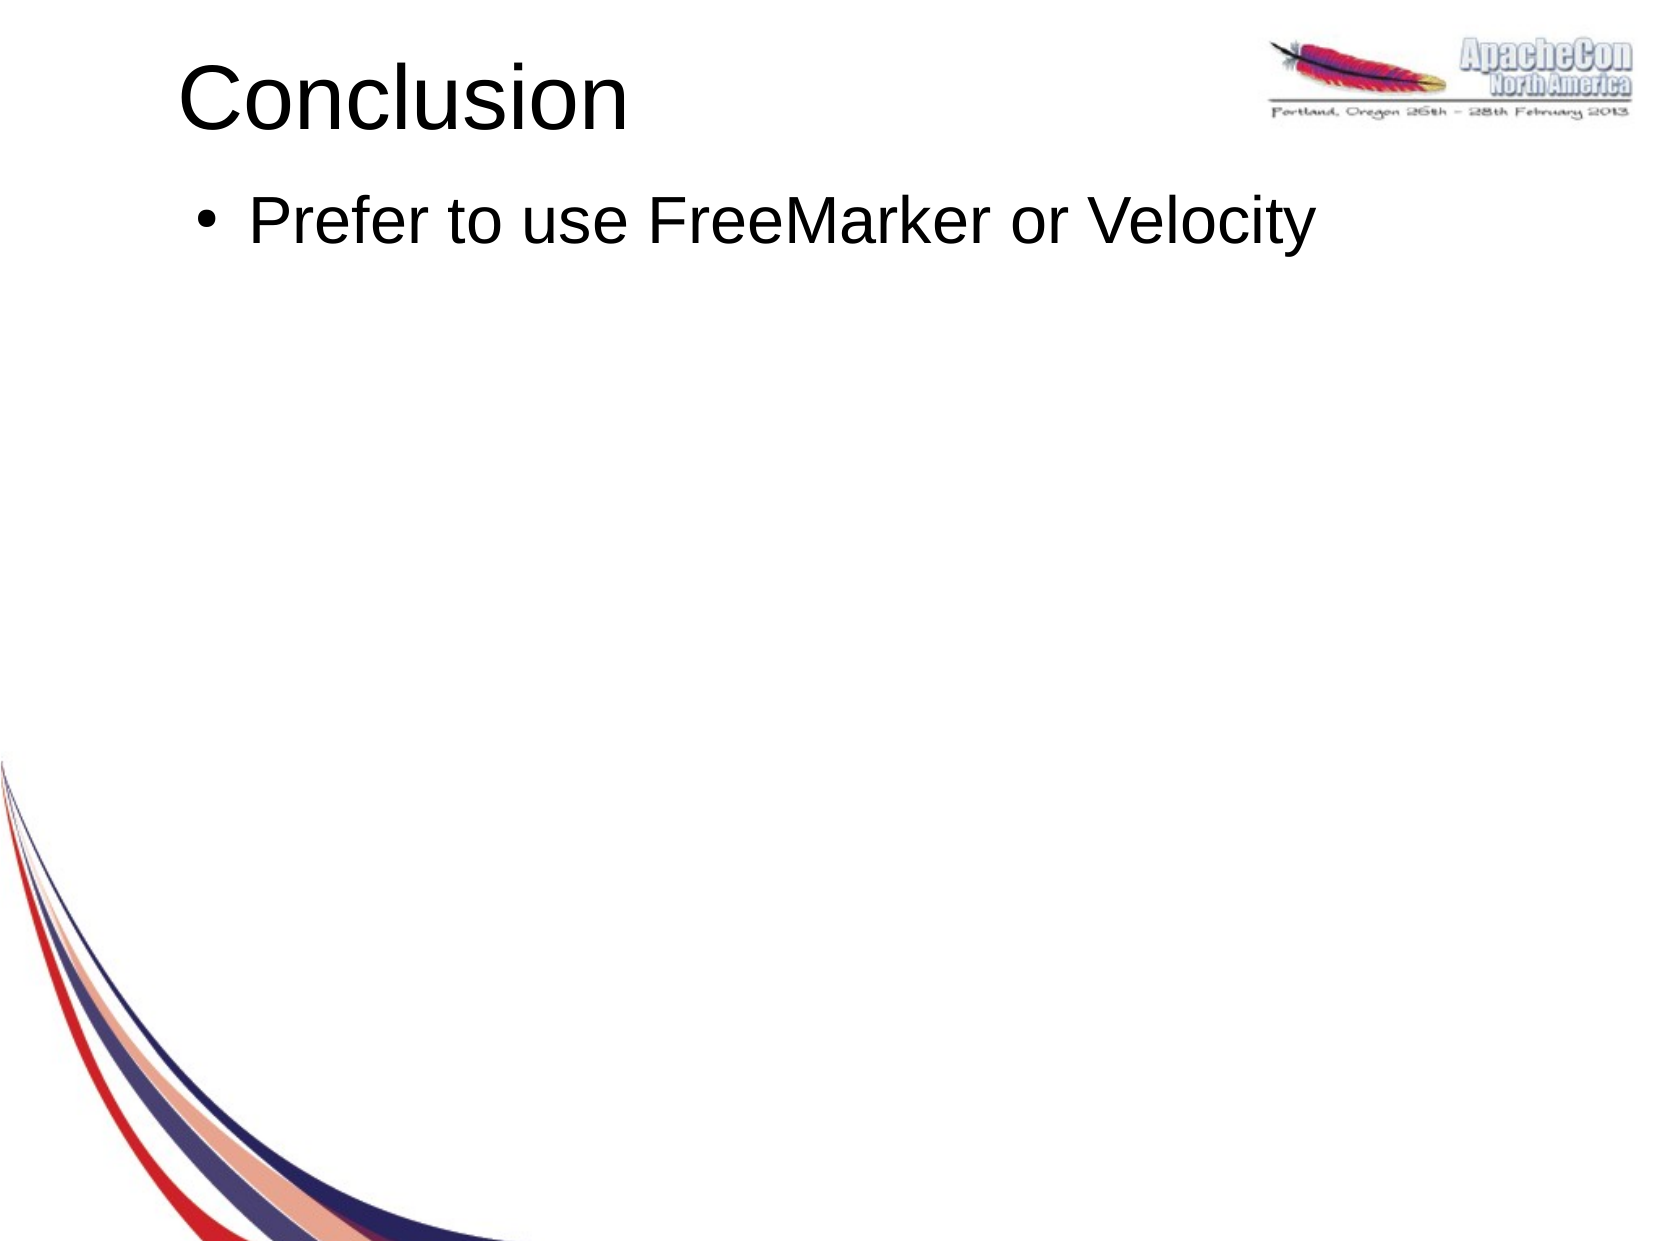

# Conclusion
Prefer to use FreeMarker or Velocity